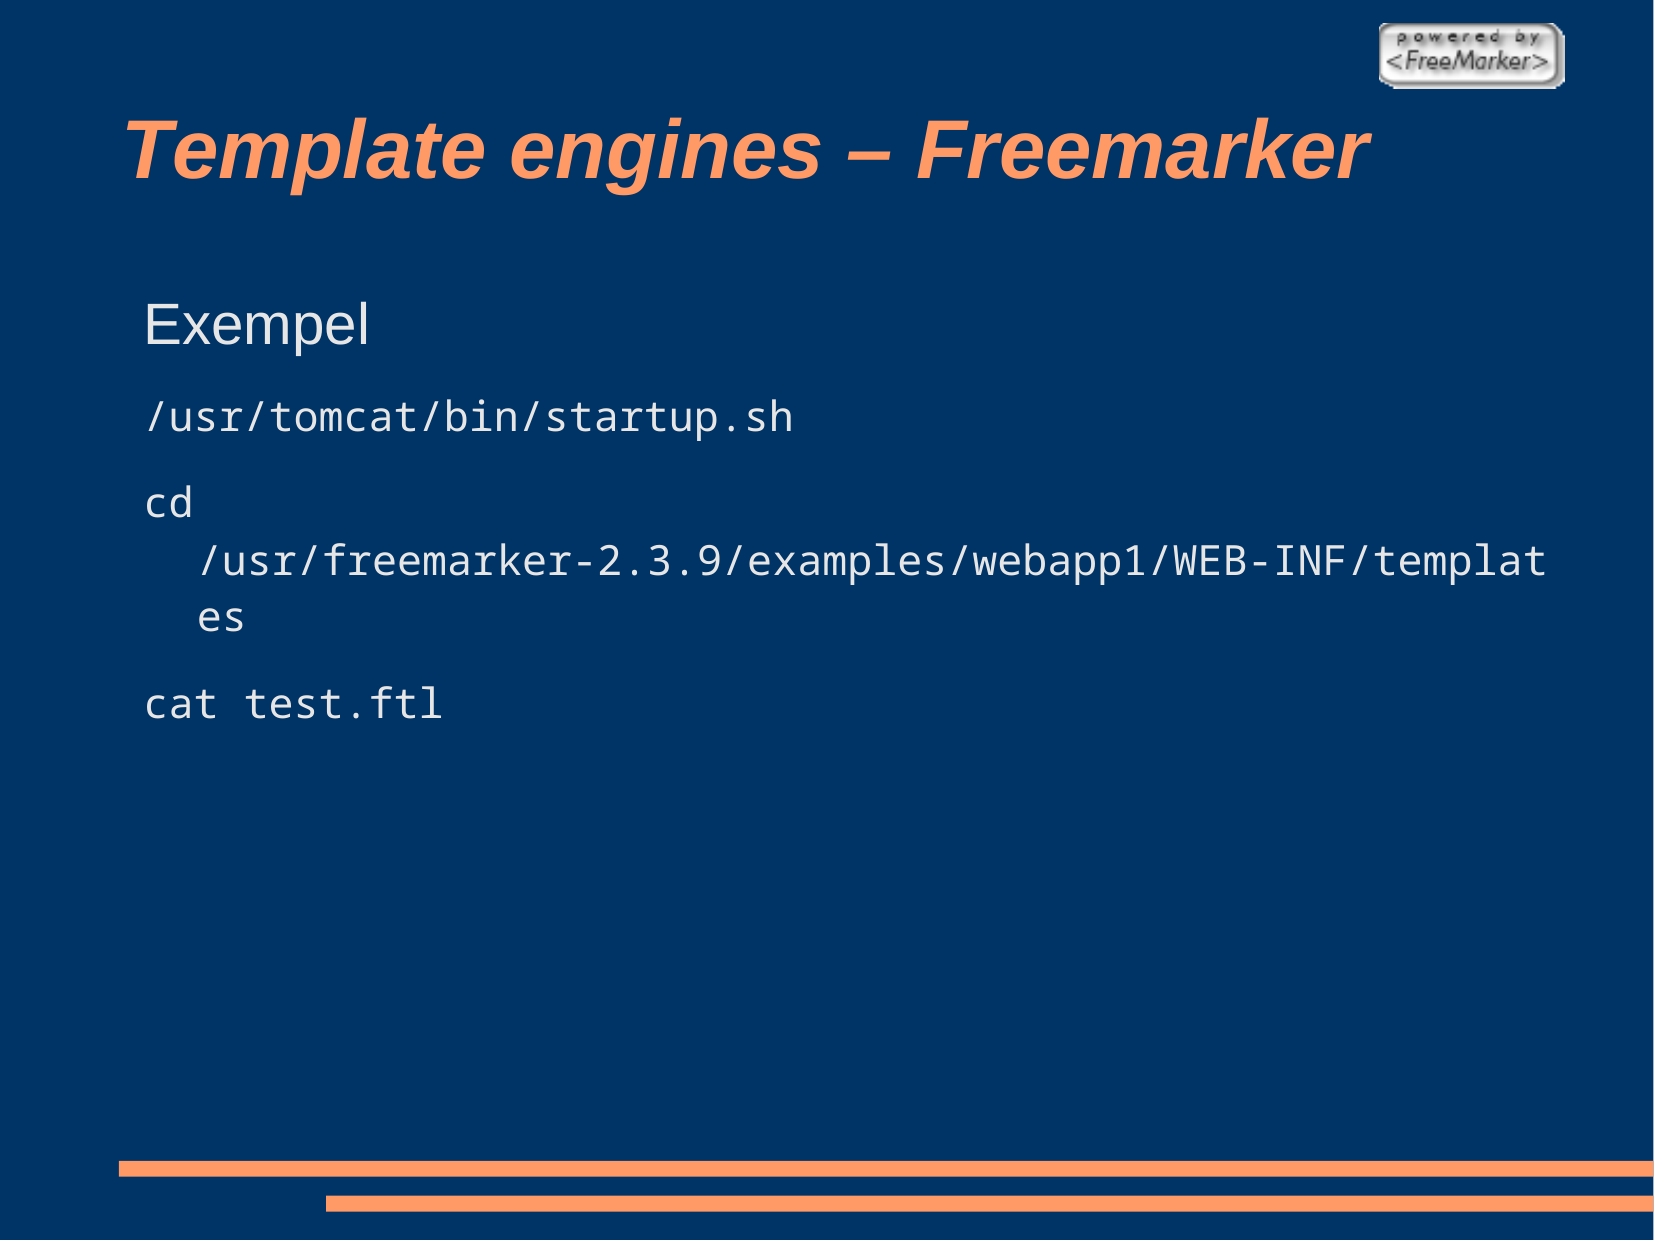

# Template engines – Freemarker
Exempel
/usr/tomcat/bin/startup.sh
cd /usr/freemarker-2.3.9/examples/webapp1/WEB-INF/templates
cat test.ftl